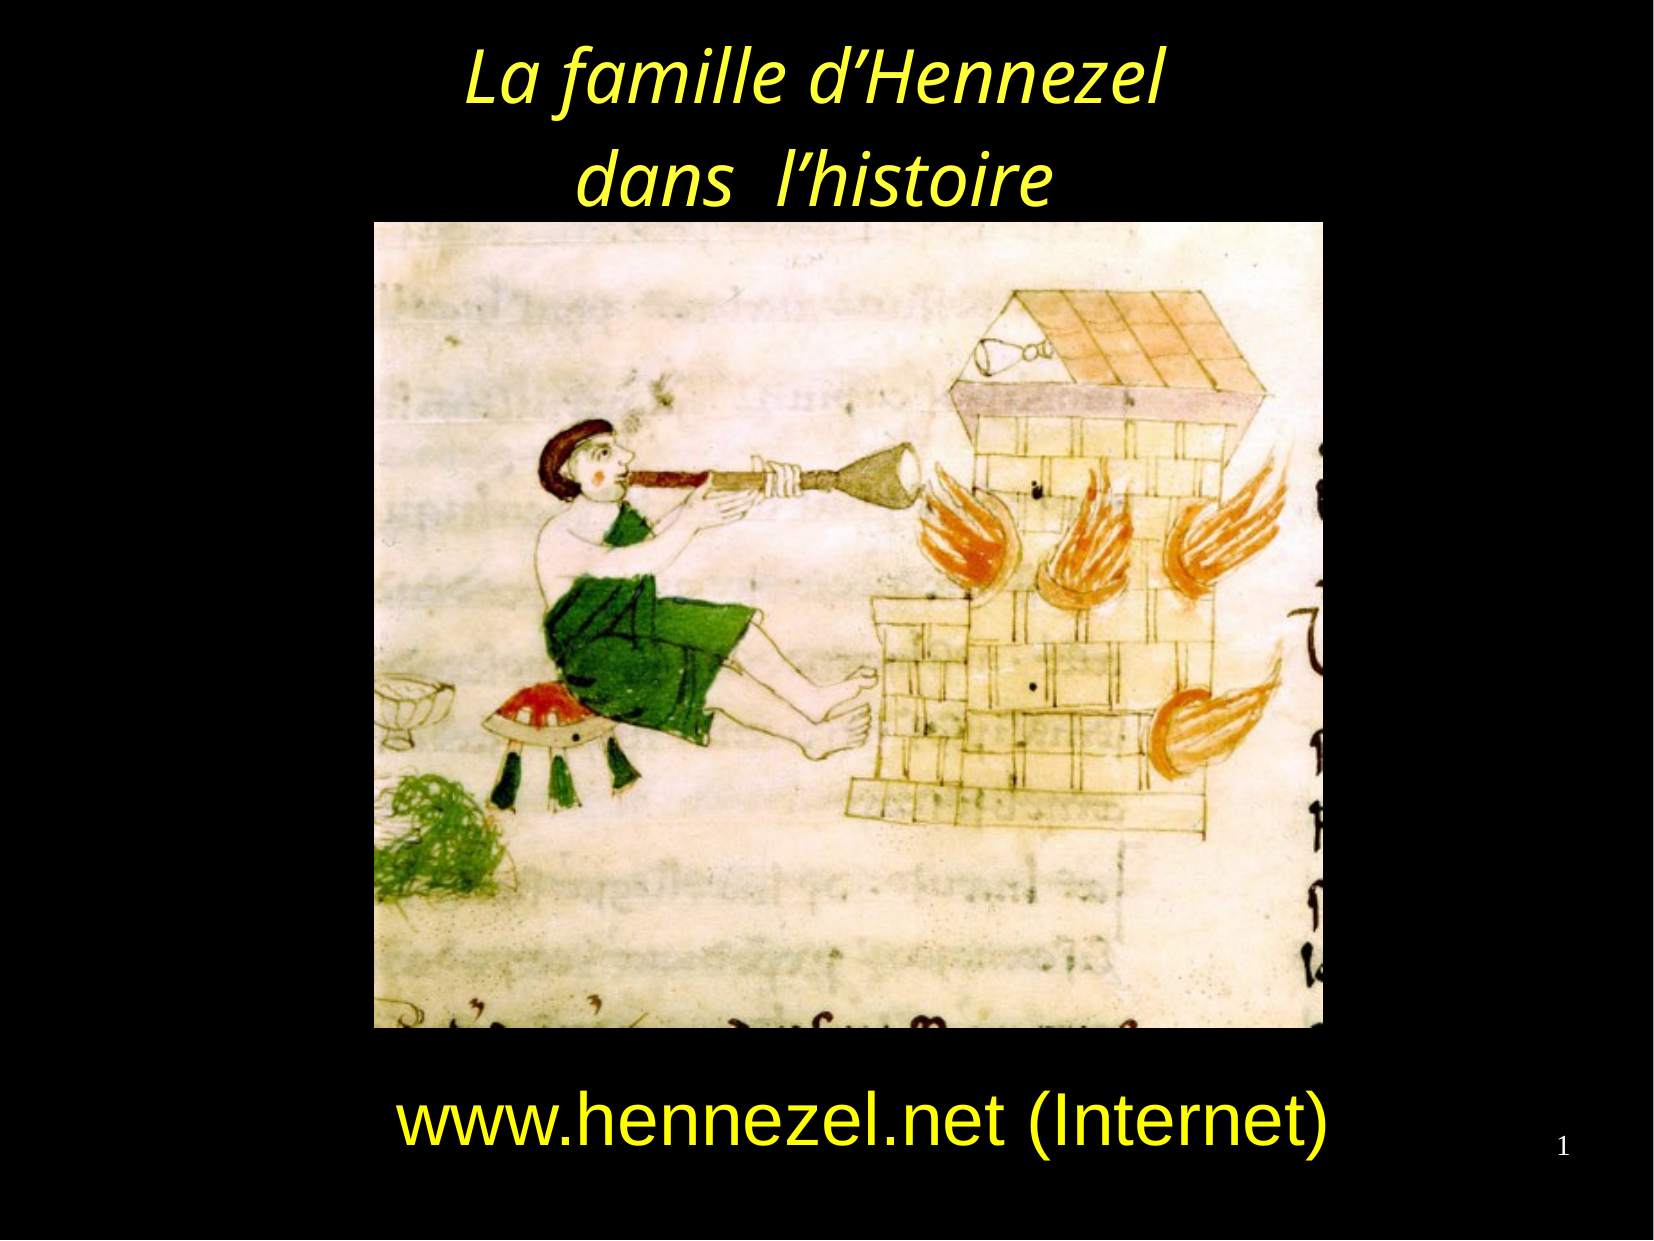

# La famille d’Hennezel
dans l’histoire
www.hennezel.net (Internet)
1